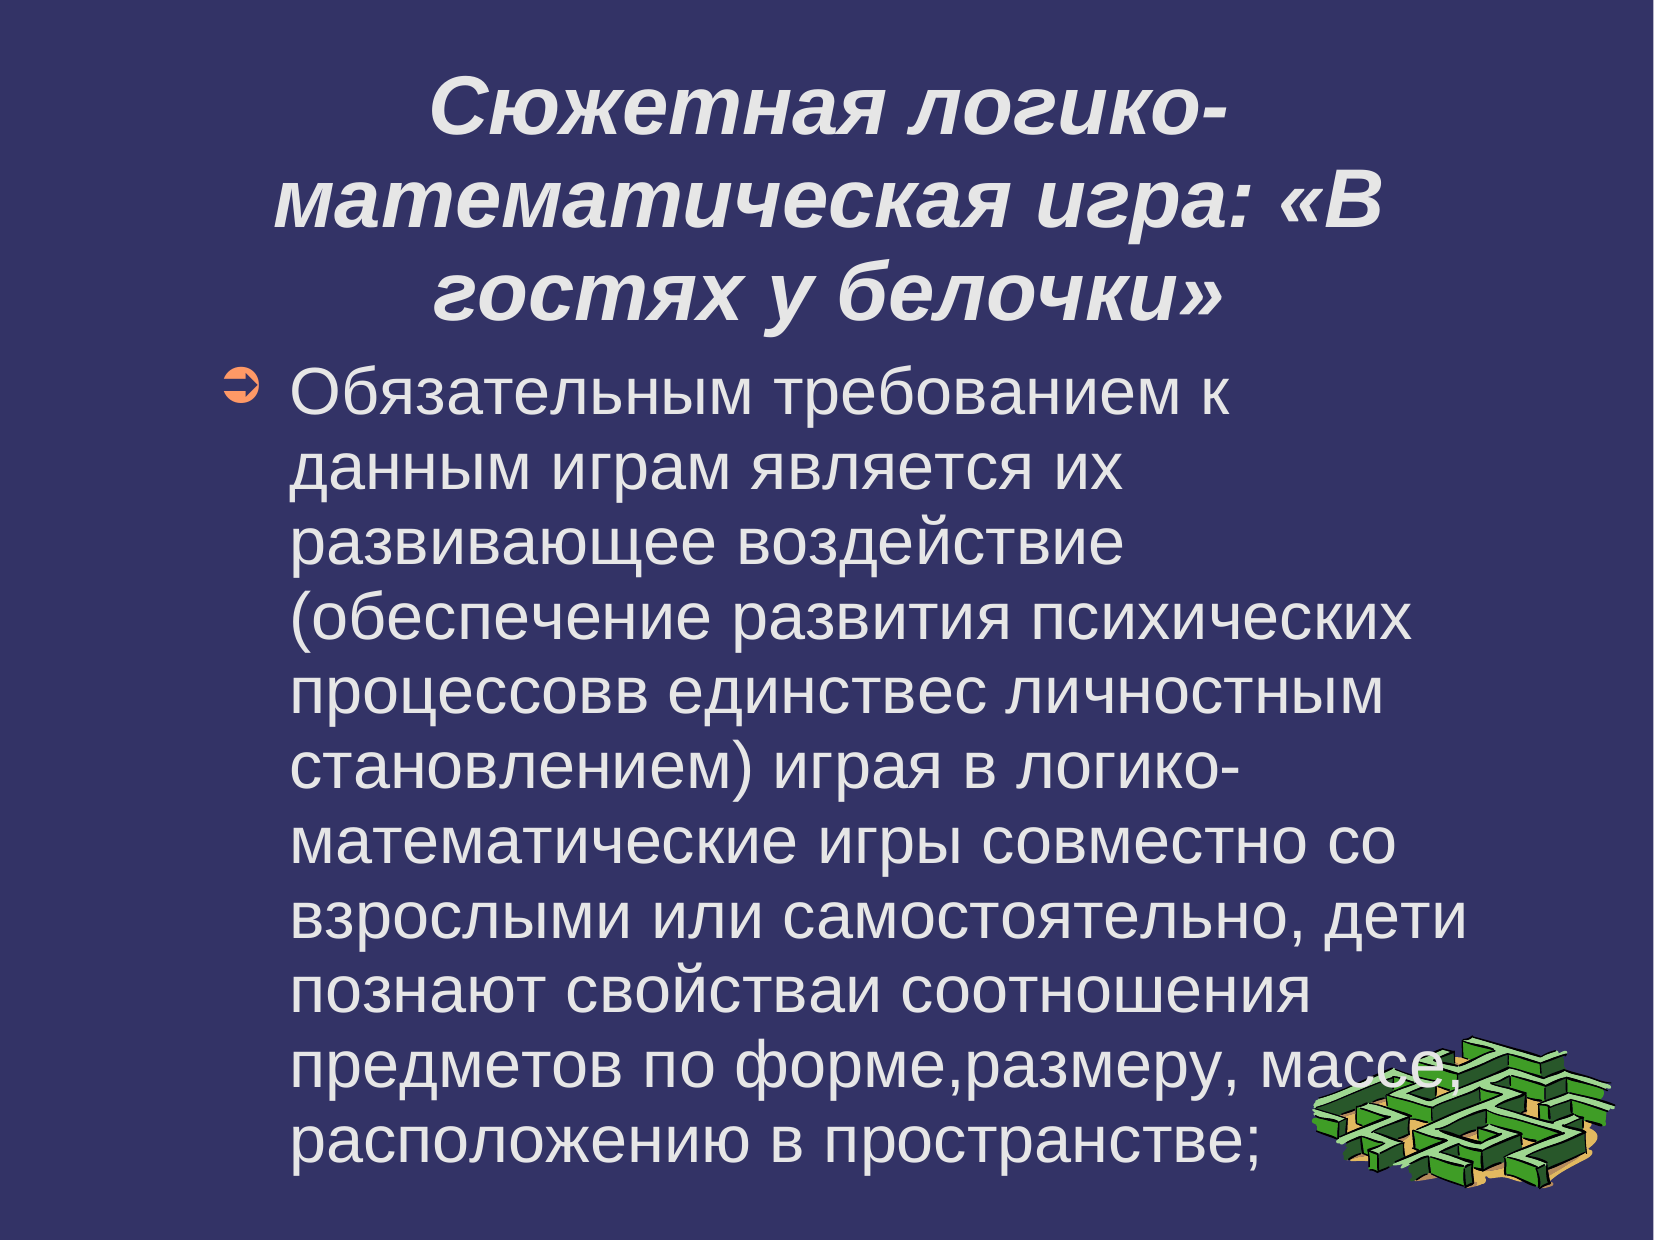

# Сюжетная логико-математическая игра: «В гостях у белочки»
Обязательным требованием к данным играм является их развивающее воздействие (обеспечение развития психических процессовв единствес личностным становлением) играя в логико-математические игры совместно со взрослыми или самостоятельно, дети познают свойстваи соотношения предметов по форме,размеру, массе, расположению в пространстве;